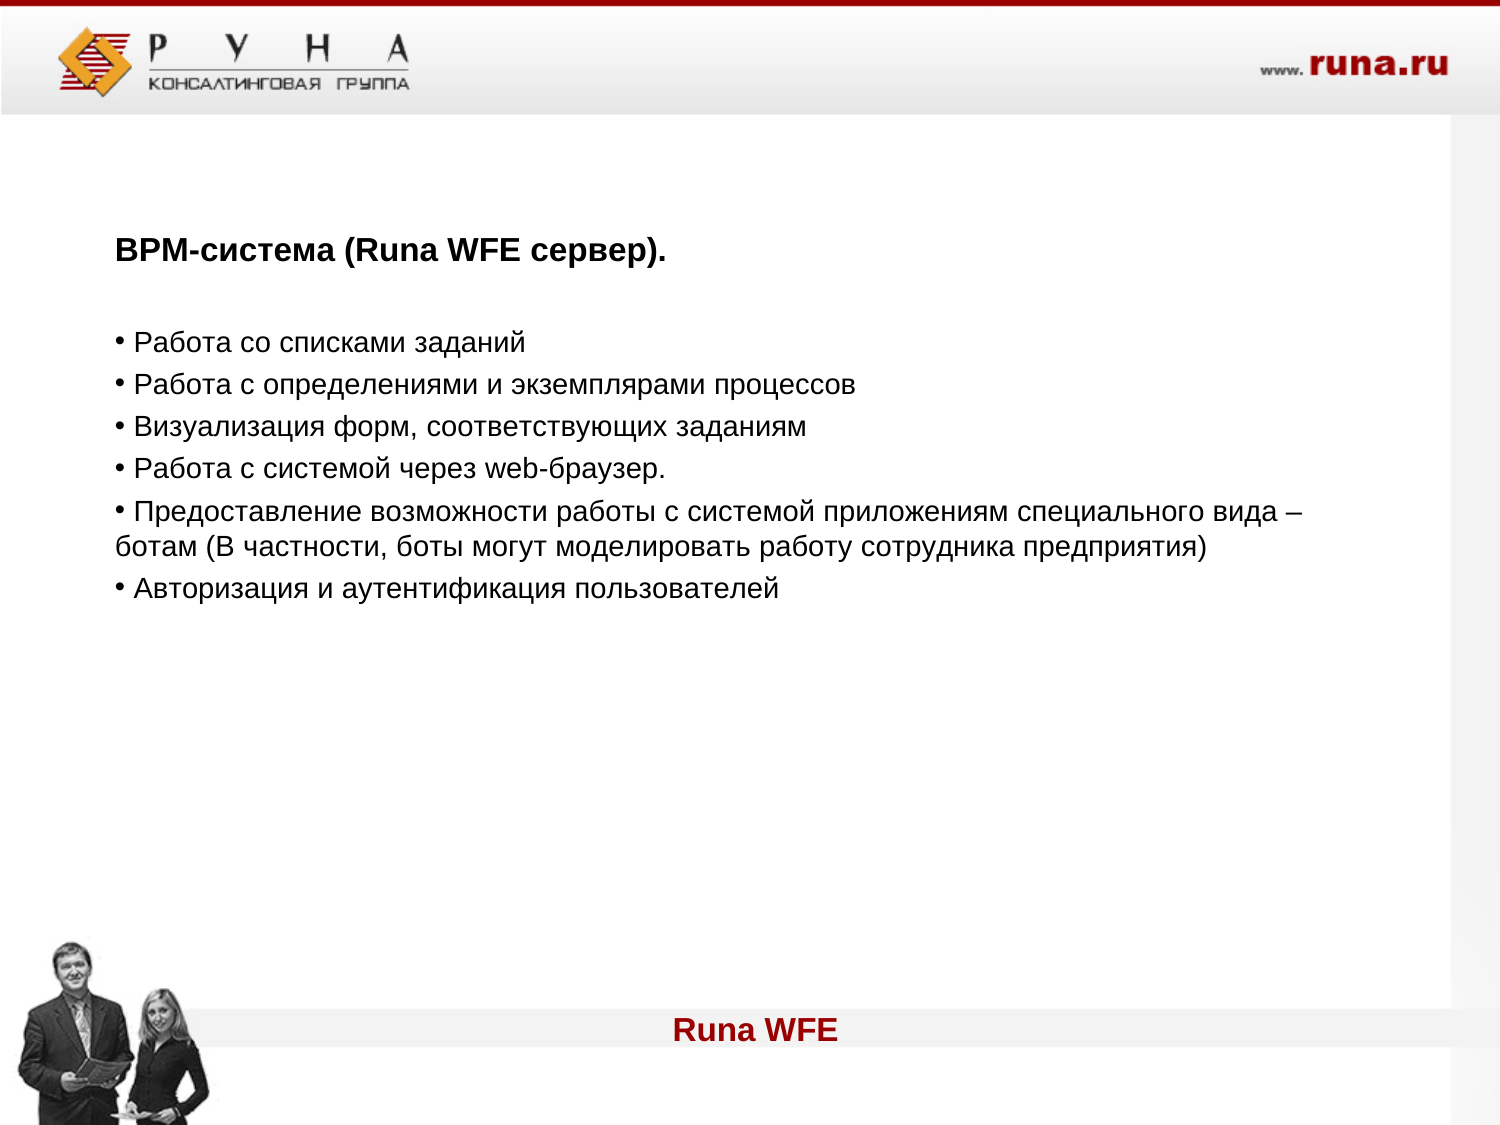

BPM-система (Runa WFE сервер).
 Работа со списками заданий
 Работа с определениями и экземплярами процессов
 Визуализация форм, соответствующих заданиям
 Работа с системой через web-браузер.
 Предоставление возможности работы с системой приложениям специального вида – ботам (В частности, боты могут моделировать работу сотрудника предприятия)‏
 Авторизация и аутентификация пользователей
Runa WFE